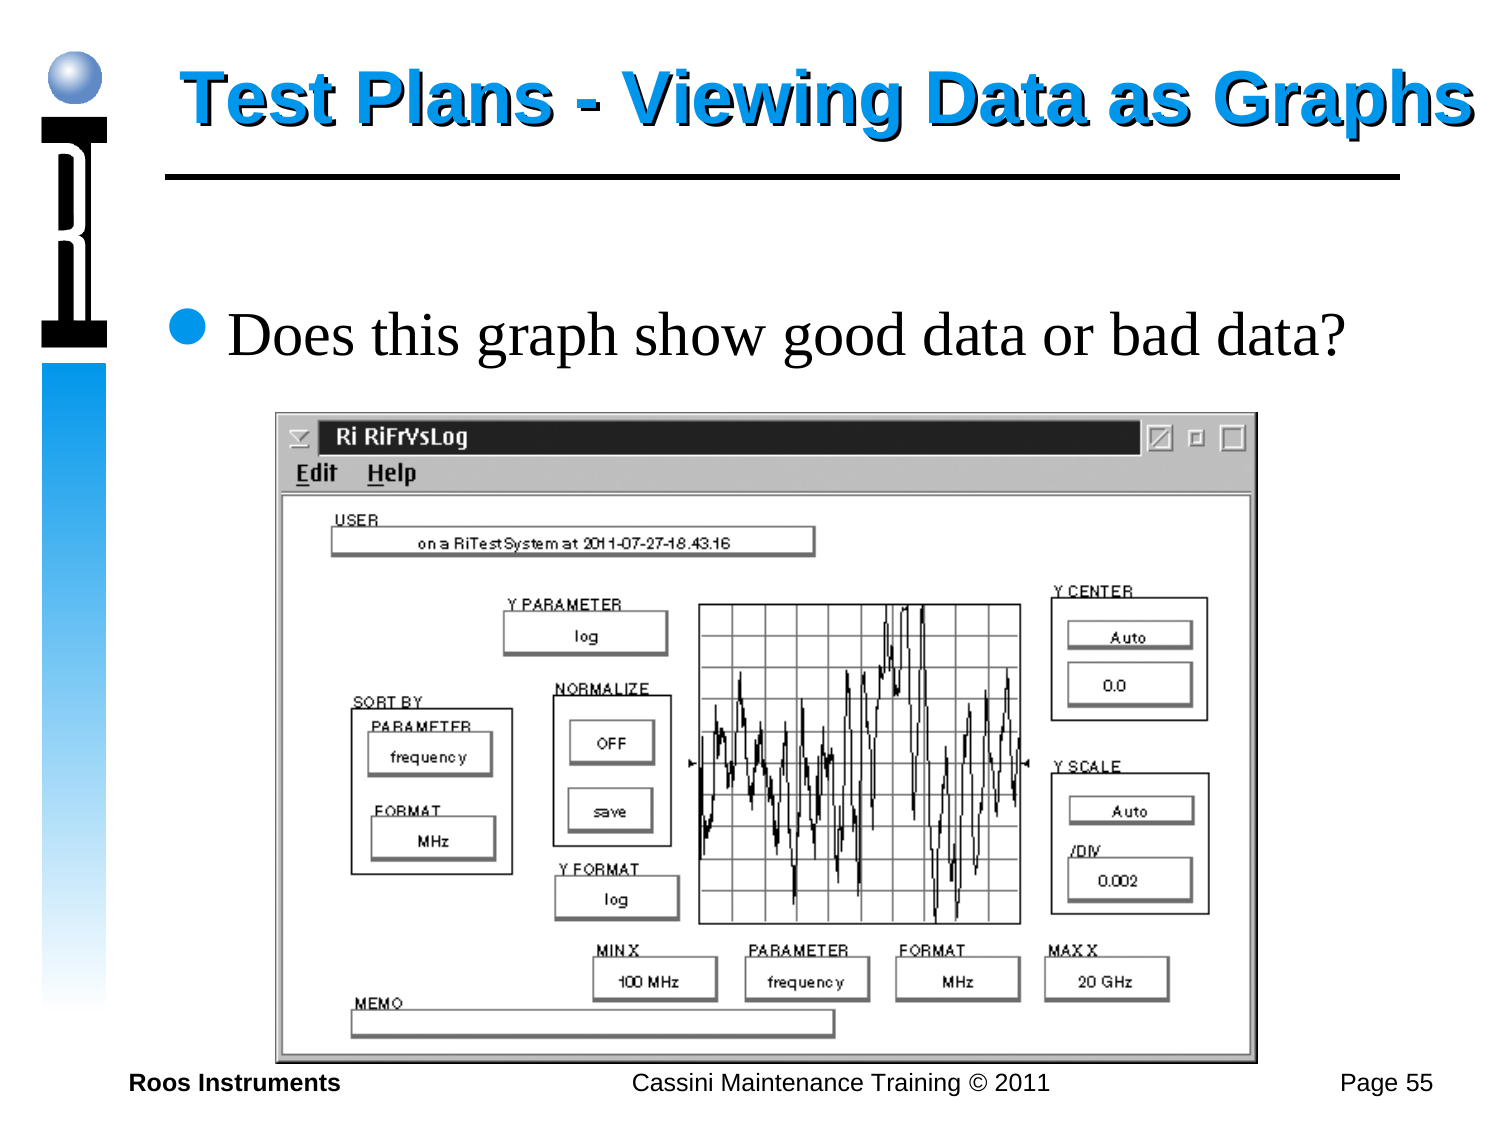

# Test Plans - Viewing Data as Graphs
Does this graph show good data or bad data?